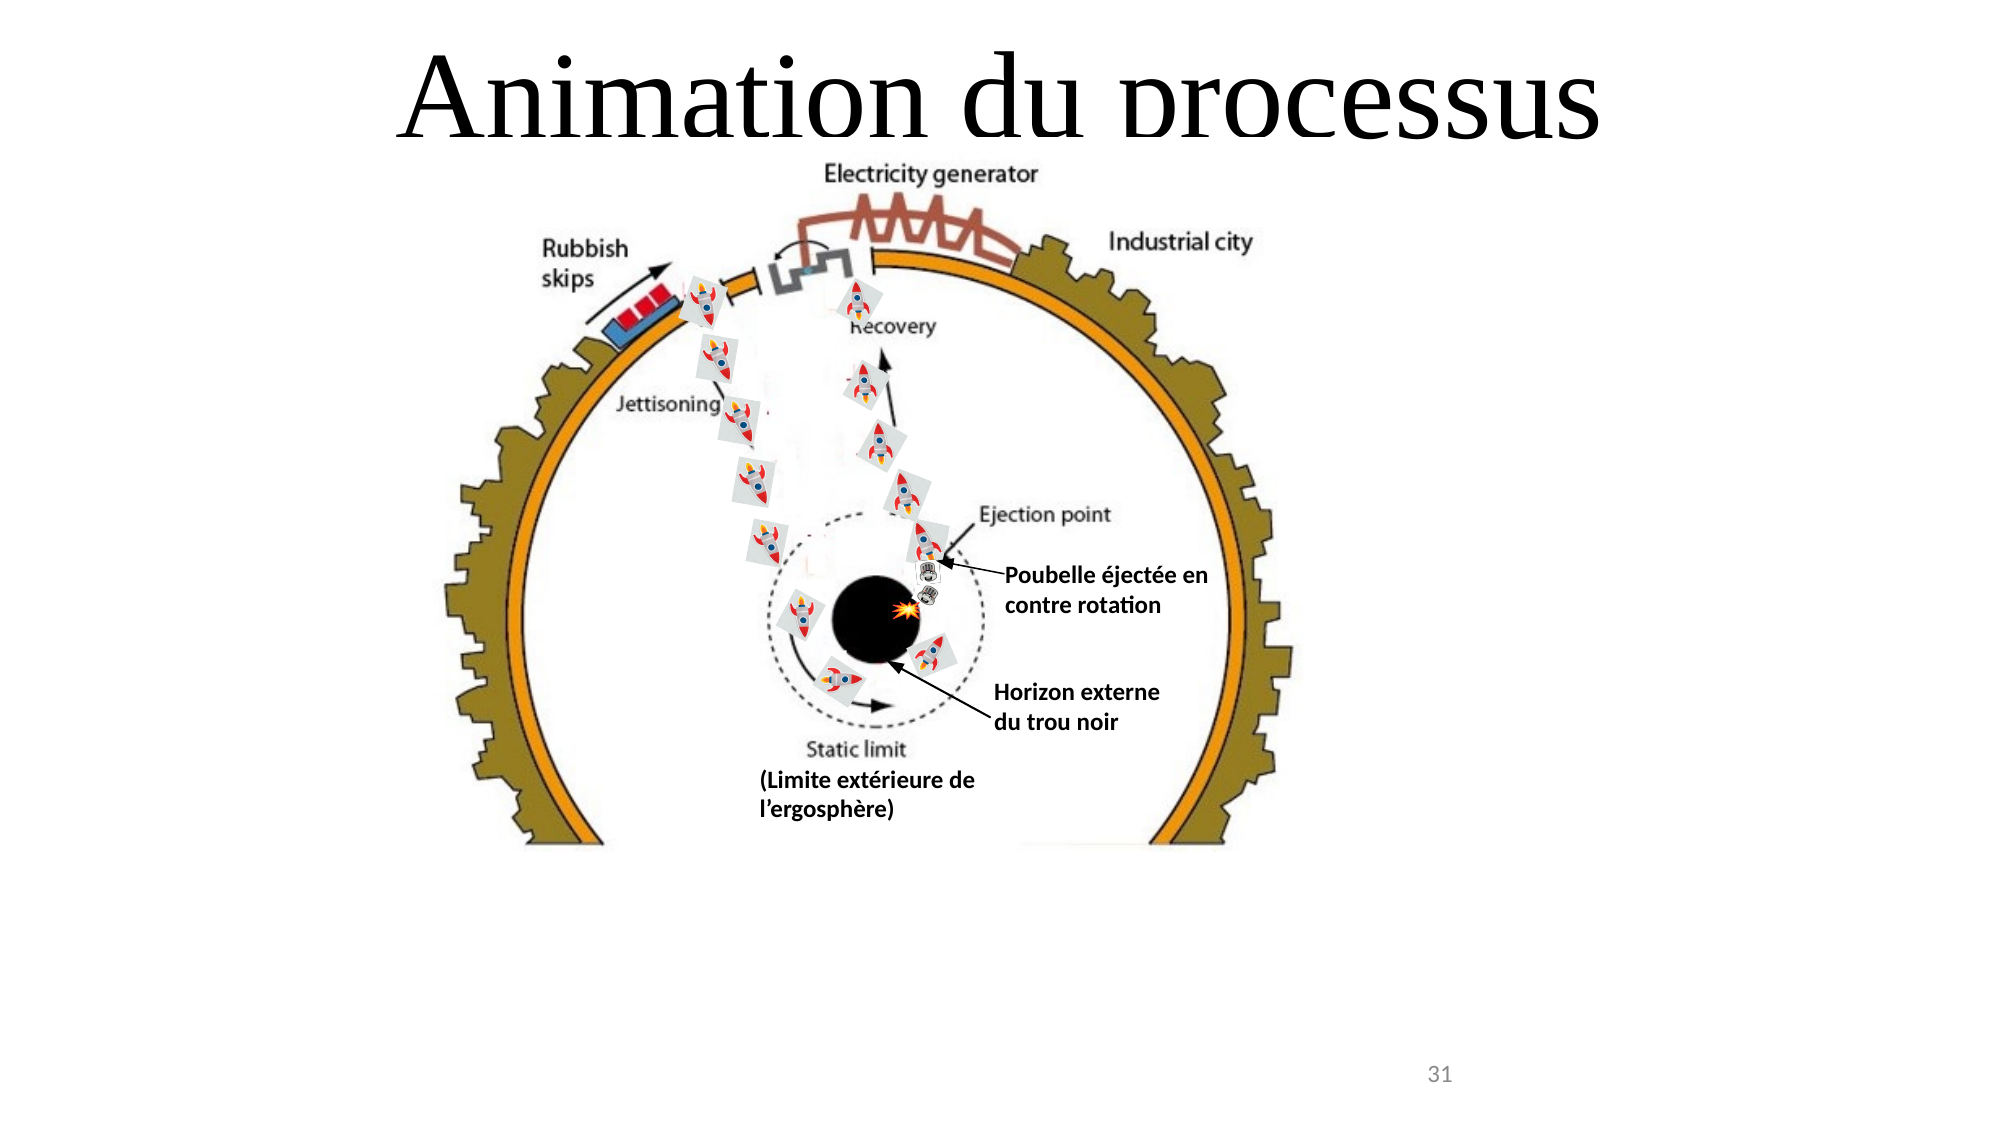

# Animation du processus
Poubelle éjectée en contre rotation
Horizon externe du trou noir
(Limite extérieure de l’ergosphère)